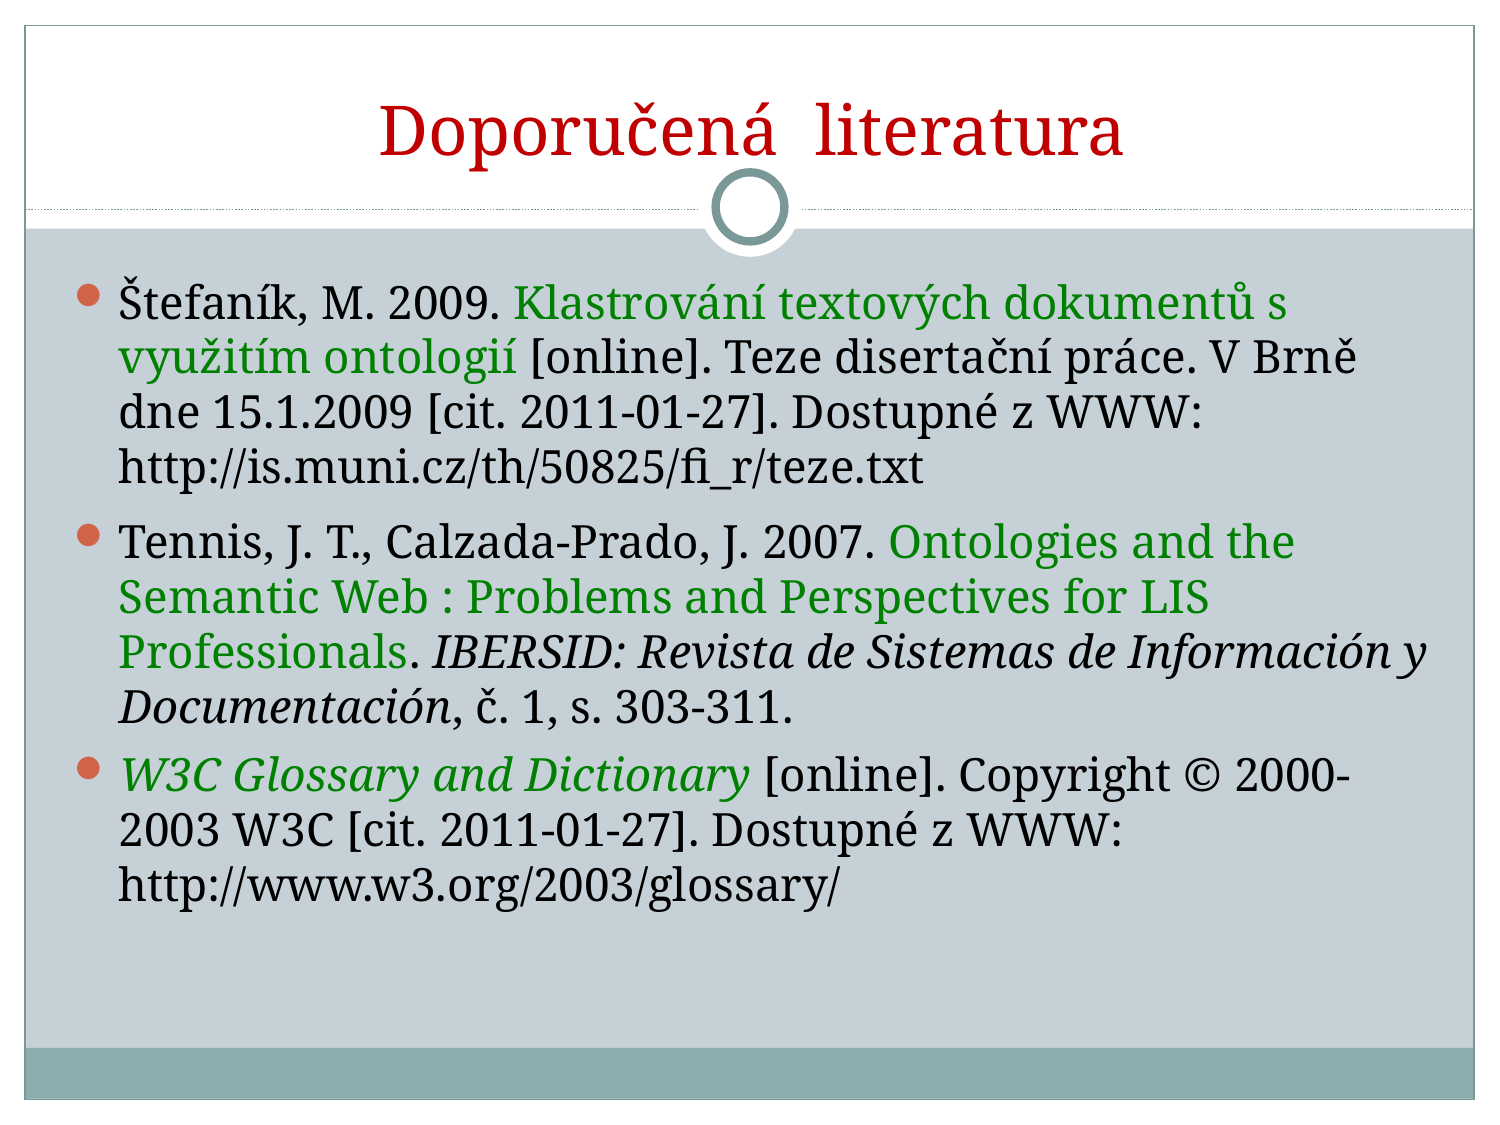

Doporučená literatura
# Štefaník, M. 2009. Klastrování textových dokumentů s využitím ontologií [online]. Teze disertační práce. V Brně dne 15.1.2009 [cit. 2011-01-27]. Dostupné z WWW: http://is.muni.cz/th/50825/fi_r/teze.txt
Tennis, J. T., Calzada-Prado, J. 2007. Ontologies and the Semantic Web : Problems and Perspectives for LIS Professionals. IBERSID: Revista de Sistemas de Información y Documentación, č. 1, s. 303-311.
W3C Glossary and Dictionary [online]. Copyright © 2000-2003 W3C [cit. 2011-01-27]. Dostupné z WWW: http://www.w3.org/2003/glossary/